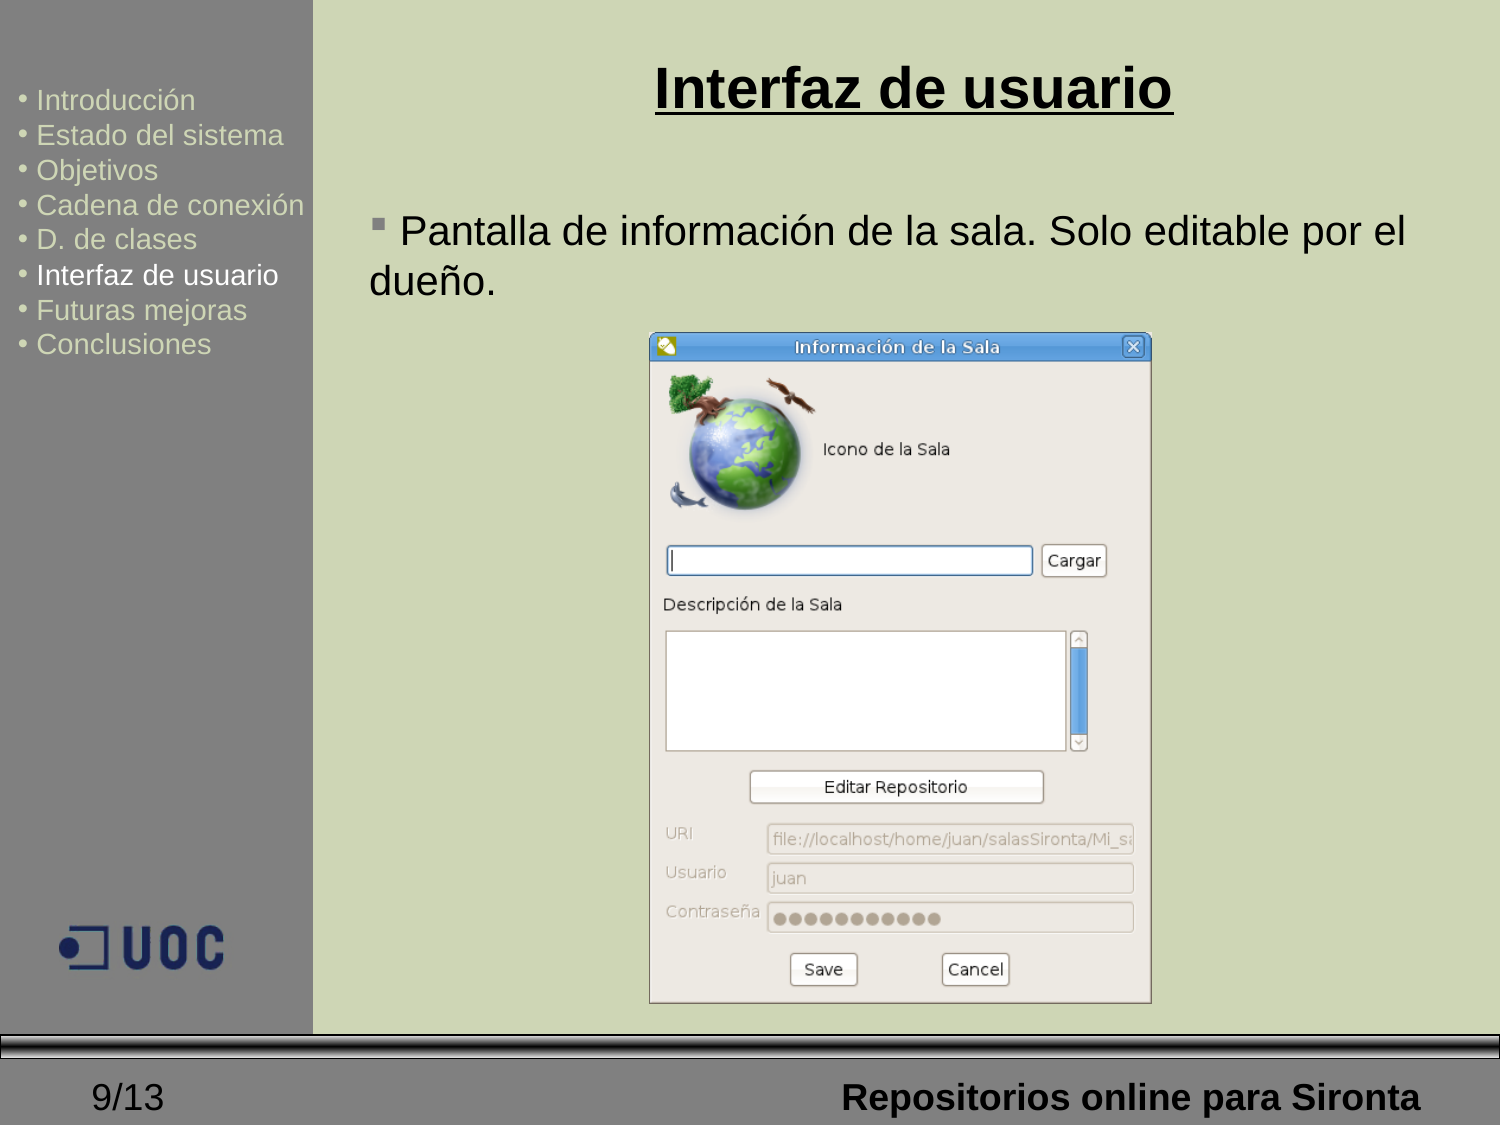

Interfaz de usuario
 Introducción
 Estado del sistema
 Objetivos
 Cadena de conexión
 D. de clases
 Interfaz de usuario
 Futuras mejoras
 Conclusiones
 Pantalla de información de la sala. Solo editable por el dueño.
Repositorios online para Sironta